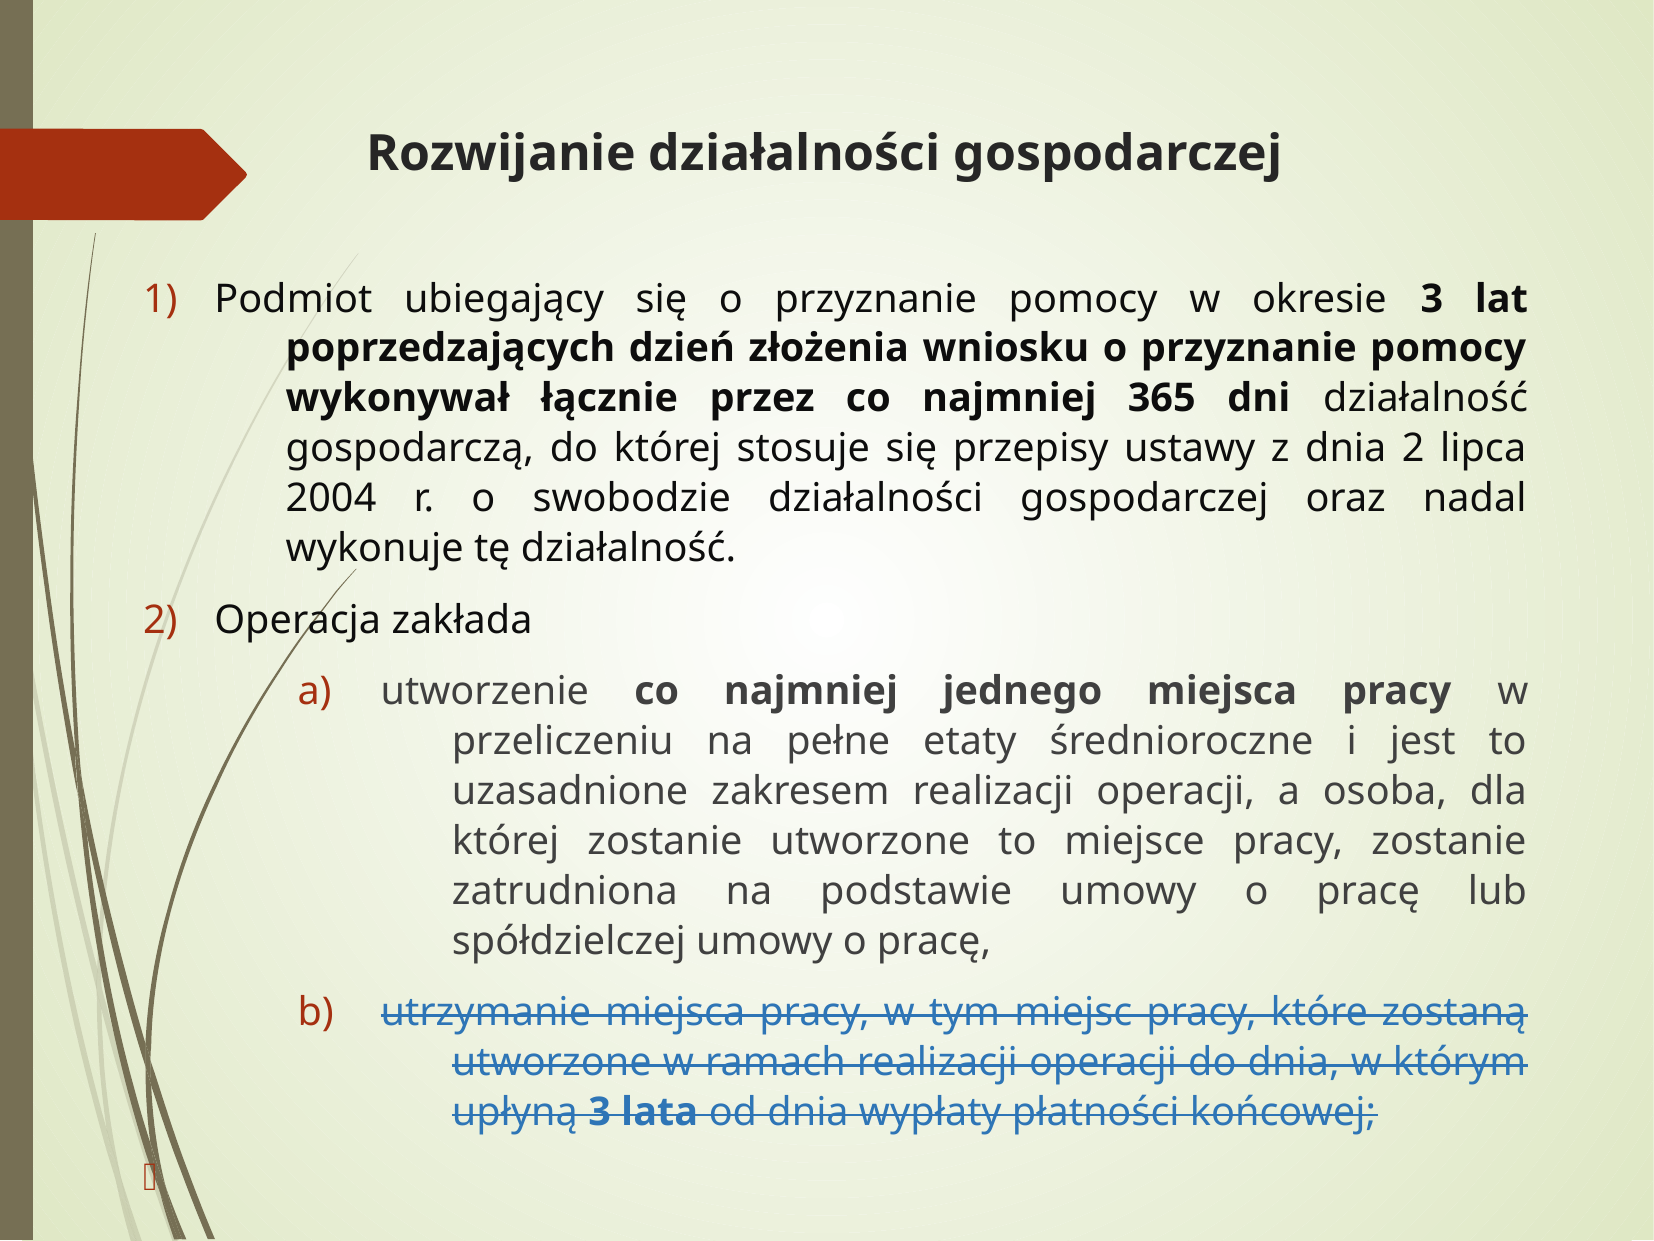

# Rozwijanie działalności gospodarczej
Podmiot ubiegający się o przyznanie pomocy w okresie 3 lat poprzedzających dzień złożenia wniosku o przyznanie pomocy wykonywał łącznie przez co najmniej 365 dni działalność gospodarczą, do której stosuje się przepisy ustawy z dnia 2 lipca 2004 r. o swobodzie działalności gospodarczej oraz nadal wykonuje tę działalność.
Operacja zakłada
utworzenie co najmniej jednego miejsca pracy w przeliczeniu na pełne etaty średnioroczne i jest to uzasadnione zakresem realizacji operacji, a osoba, dla której zostanie utworzone to miejsce pracy, zostanie zatrudniona na podstawie umowy o pracę lub spółdzielczej umowy o pracę,
utrzymanie miejsca pracy, w tym miejsc pracy, które zostaną utworzone w ramach realizacji operacji do dnia, w którym upłyną 3 lata od dnia wypłaty płatności końcowej;